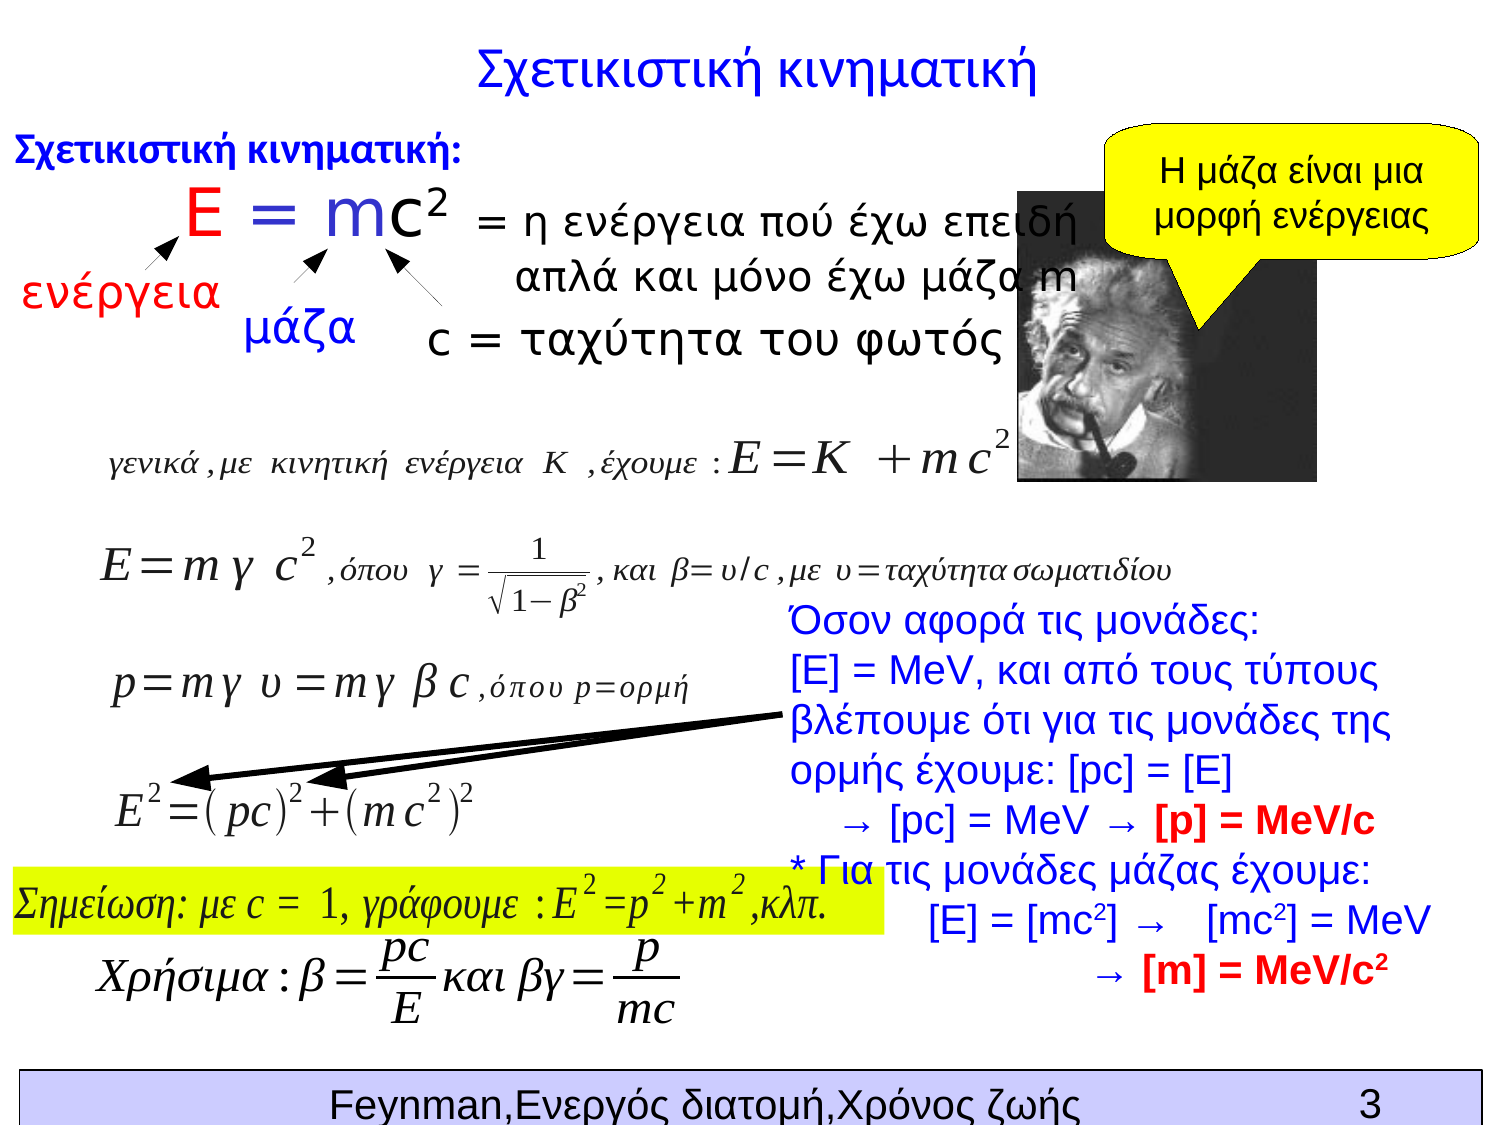

# Σχετικιστική κινηματική
Σχετικιστική κινηματική:
Η μάζα είναι μια μορφή ενέργειας
E = mc2 = η ενέργεια πού έχω επειδή
 απλά και μόνο έχω μάζα m
ενέργεια
μάζα
c = ταχύτητα του φωτός
Όσον αφορά τις μονάδες:
[E] = MeV, και από τους τύπους βλέπουμε ότι για τις μονάδες της ορμής έχουμε: [pc] = [E]
 → [pc] = MeV → [p] = MeV/c
* Για τις μονάδες μάζας έχουμε:
 [Ε] = [mc2] → [mc2] = MeV
 → [m] = MeV/c2
3
Feynman,Eνεργός διατομή,Xρόνος ζωής